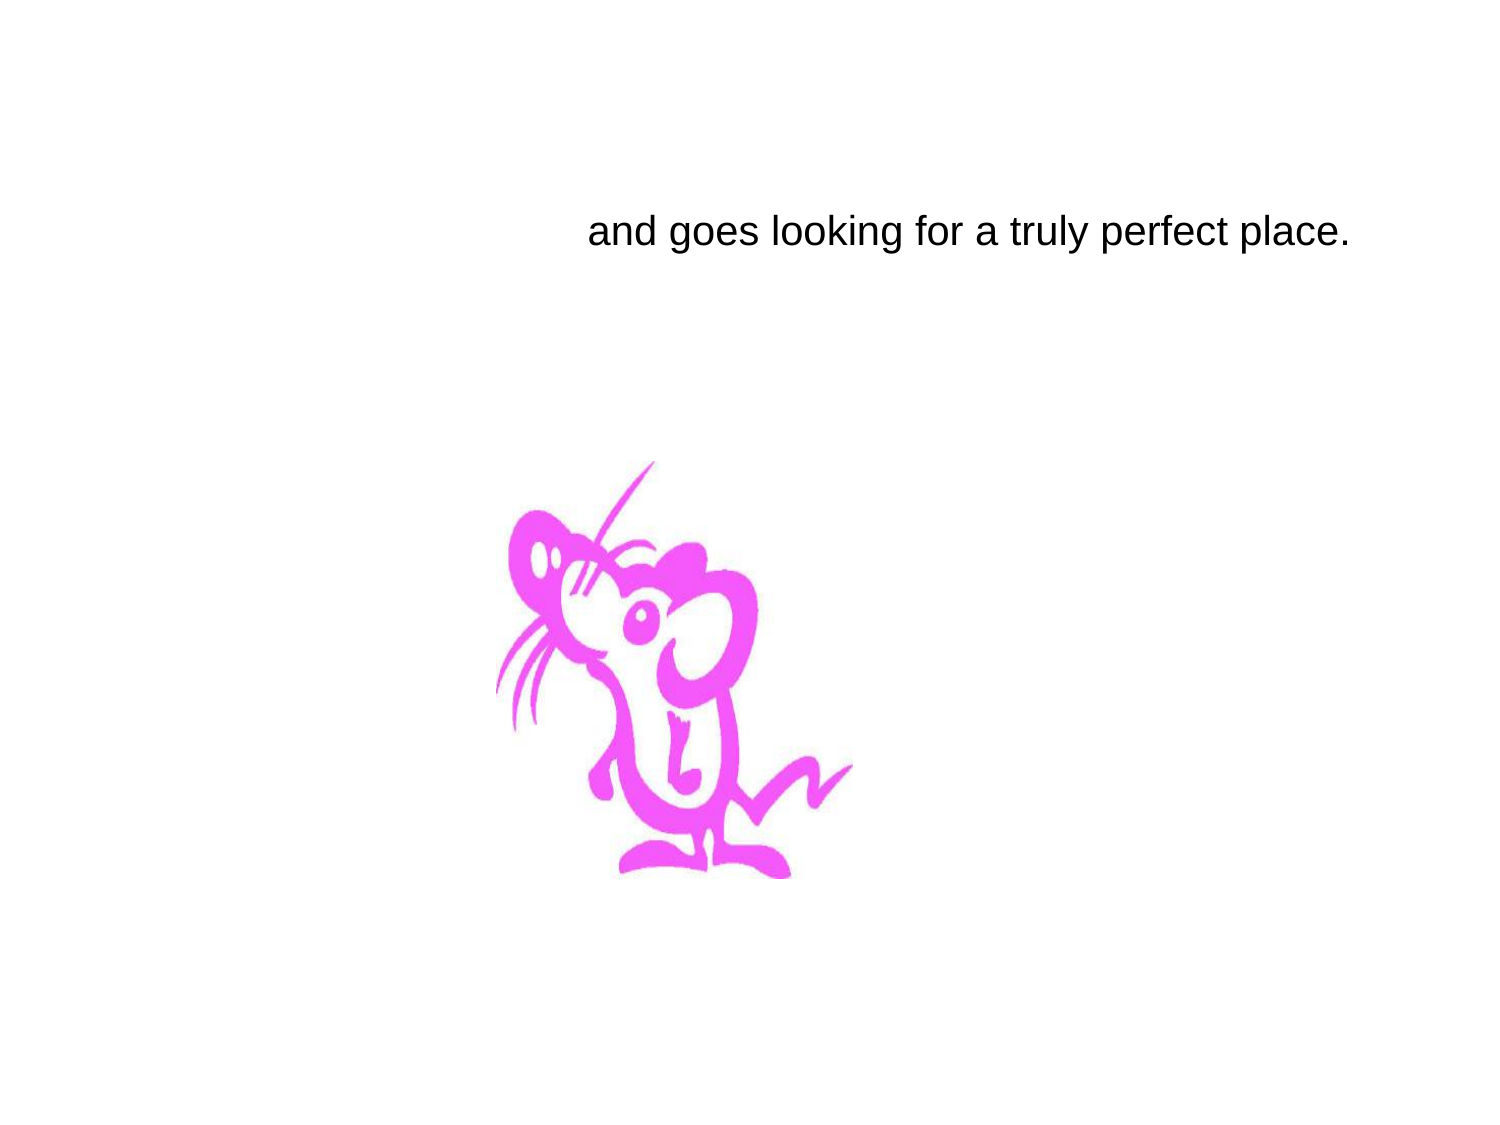

and goes looking for a truly perfect place.